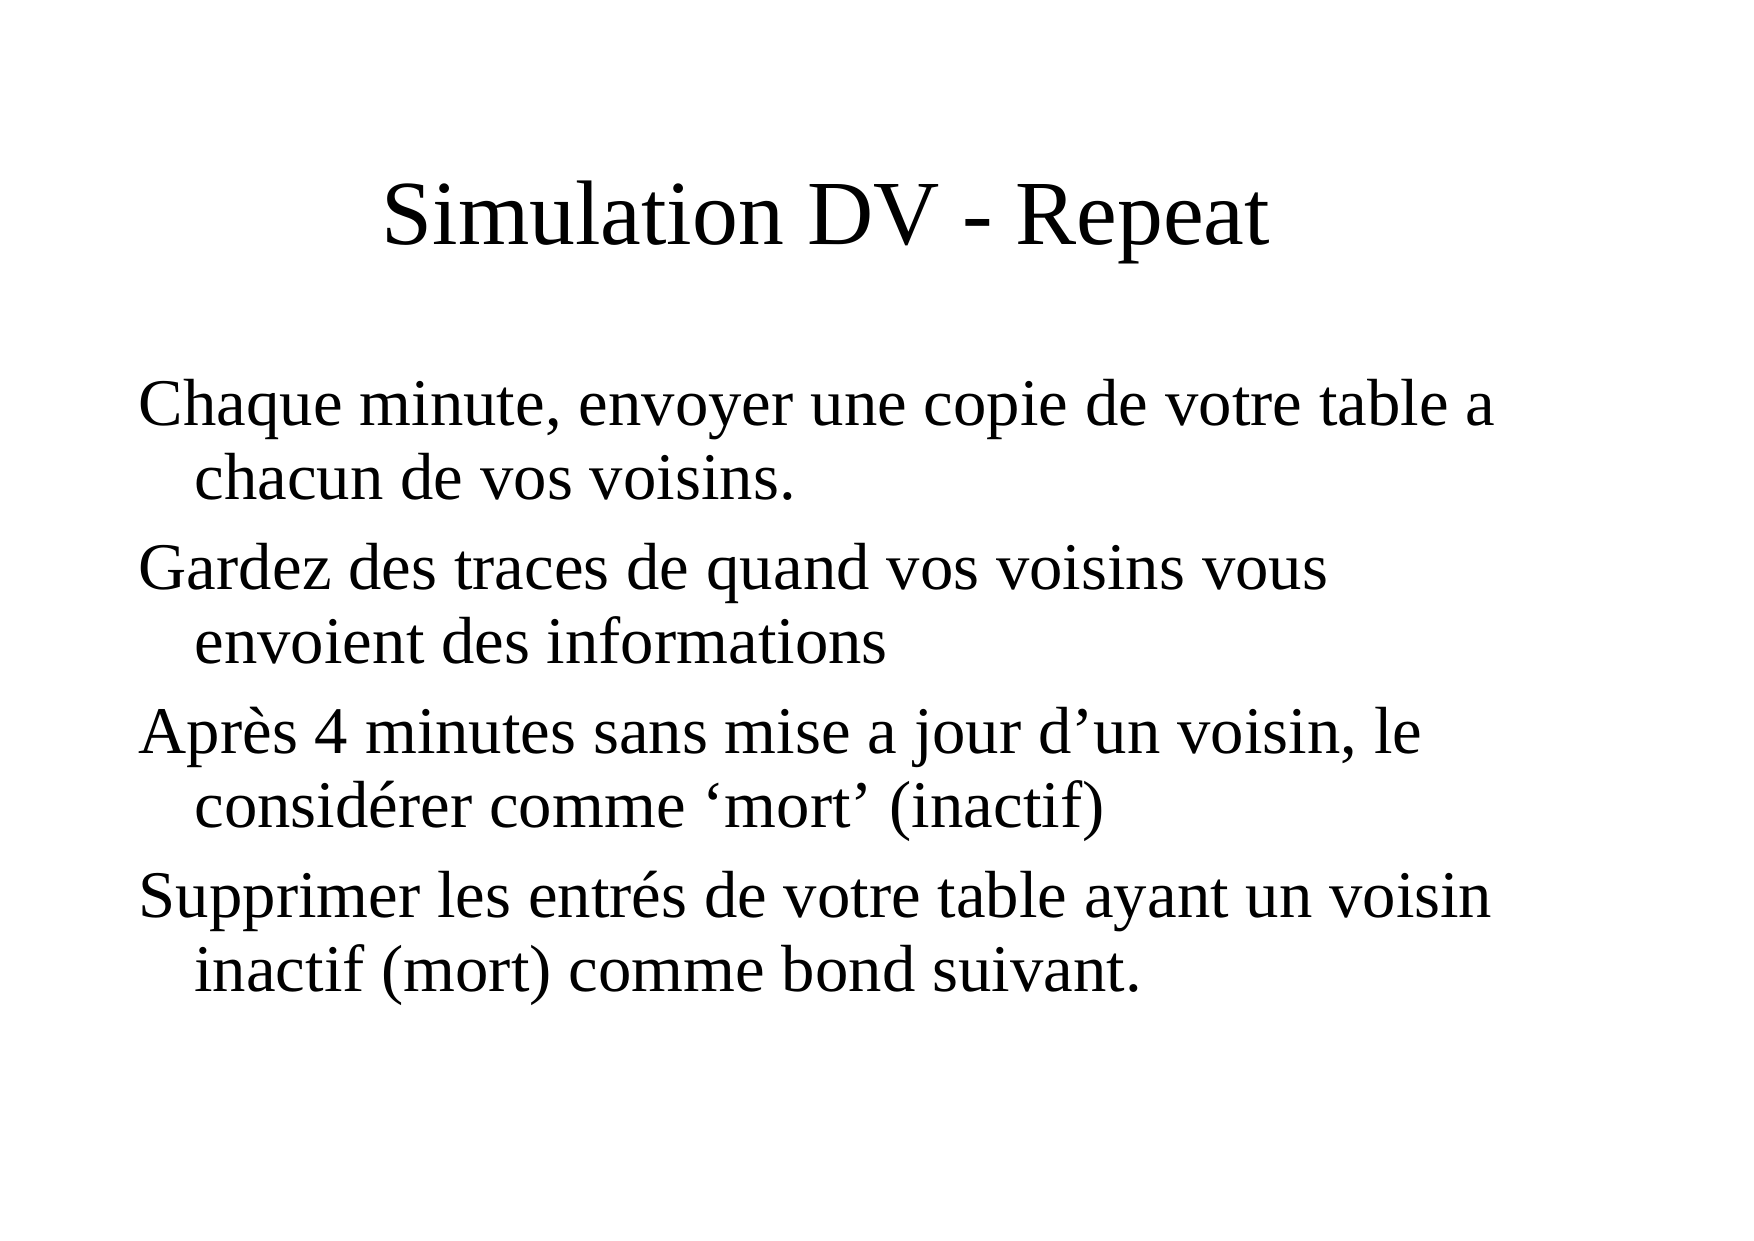

# Simulation DV - Repeat
Chaque minute, envoyer une copie de votre table a chacun de vos voisins.
Gardez des traces de quand vos voisins vous envoient des informations
Après 4 minutes sans mise a jour d’un voisin, le considérer comme ‘mort’ (inactif)
Supprimer les entrés de votre table ayant un voisin inactif (mort) comme bond suivant.